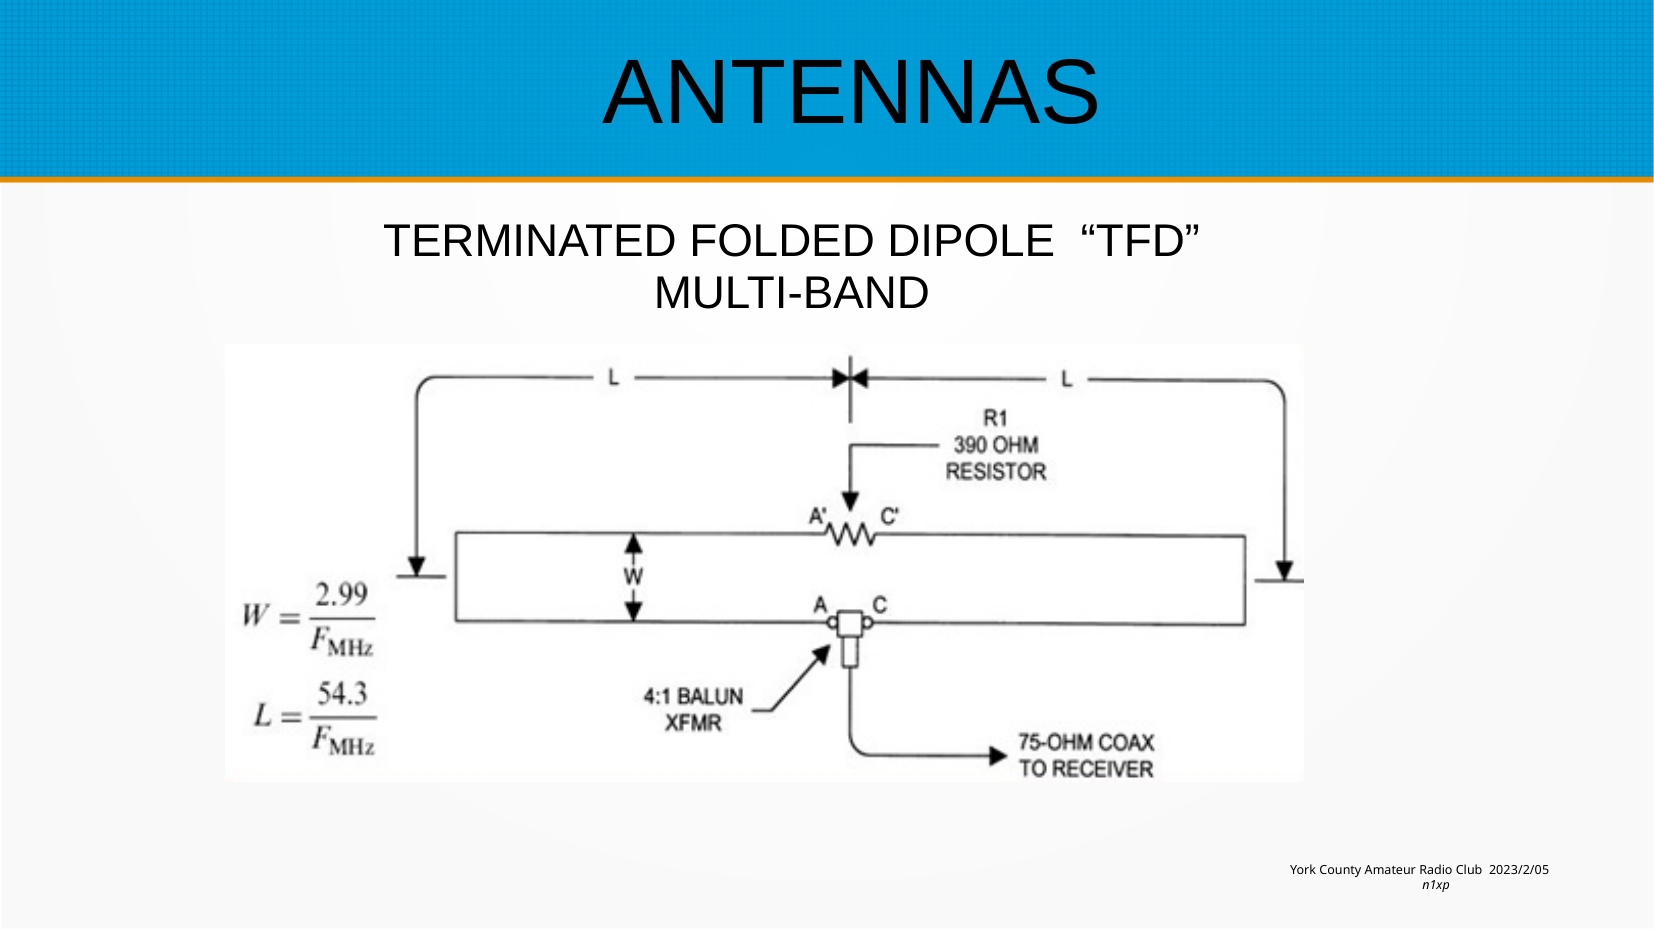

ANTENNAS
TERMINATED FOLDED DIPOLE “TFD”
MULTI-BAND
York County Amateur Radio Club 2023/2/05
n1xp